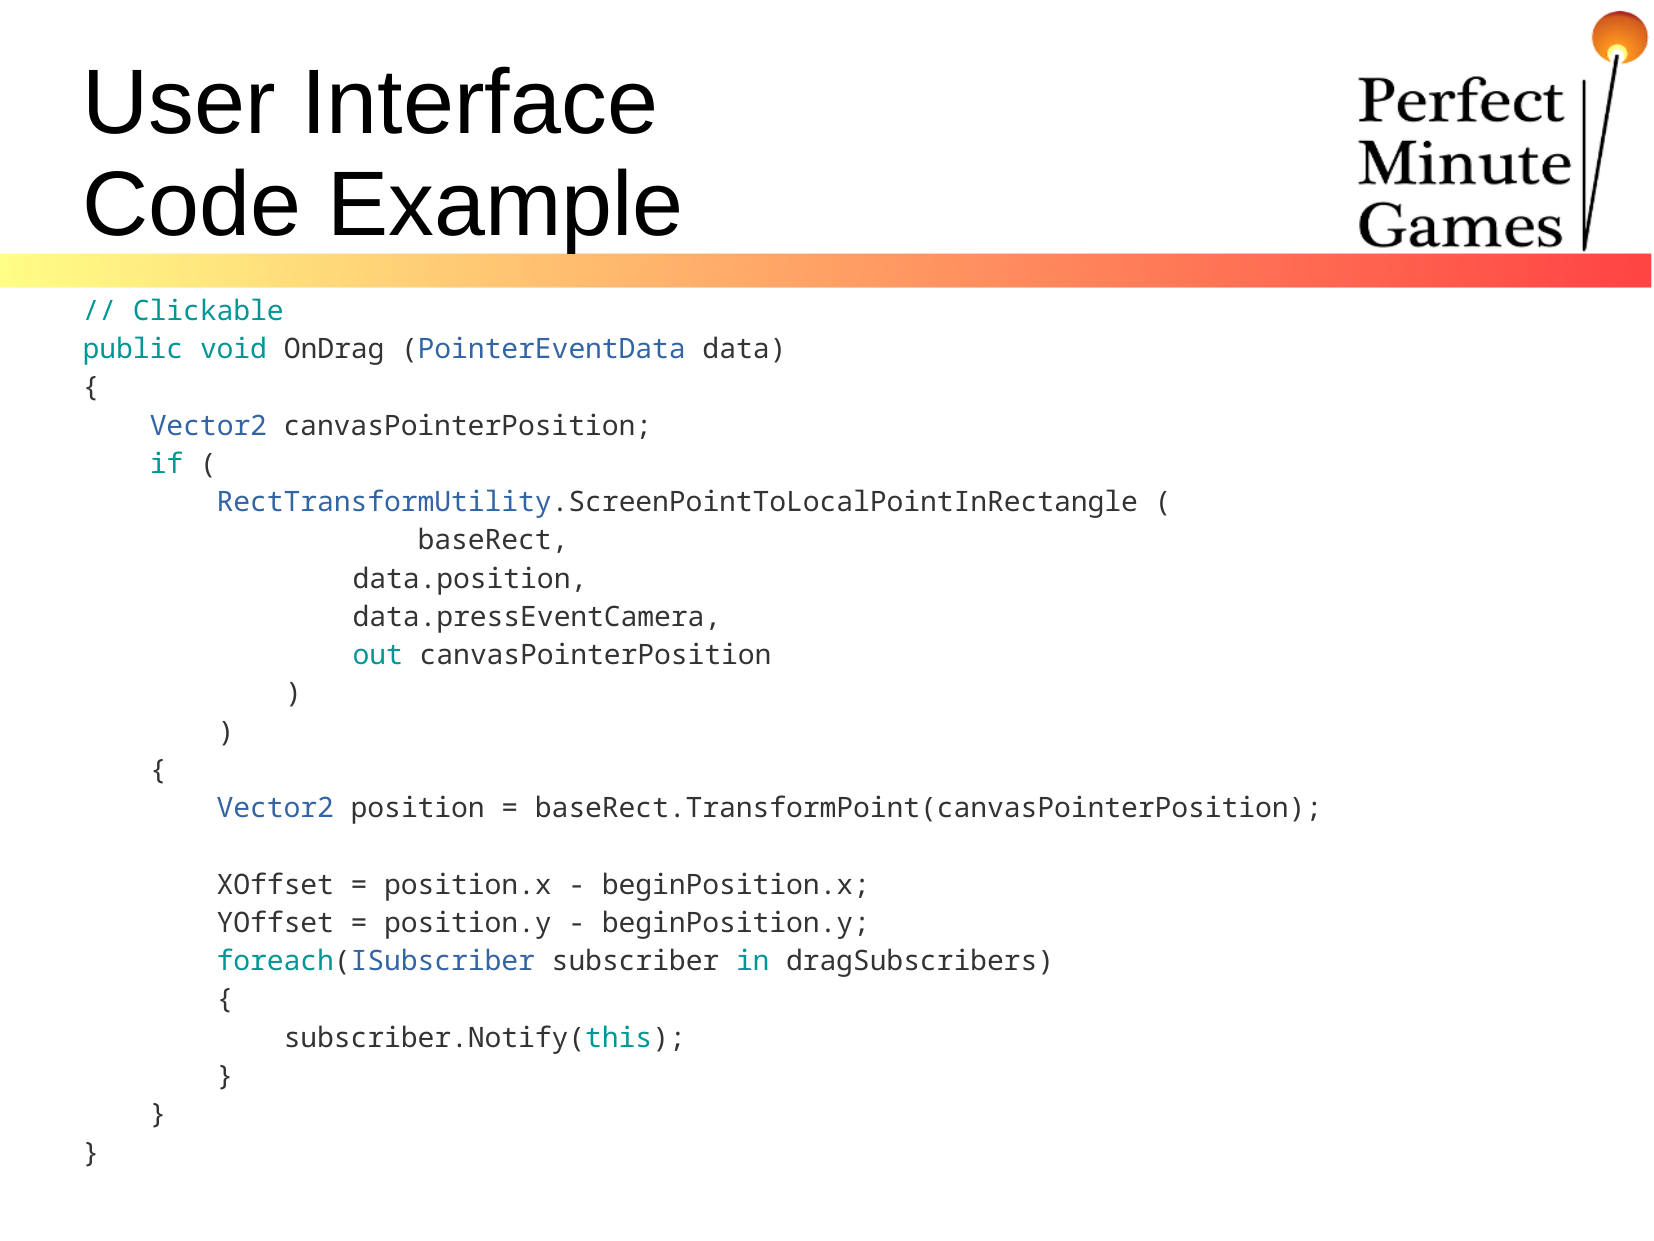

# User Interface Code Example
// Clickable
public void OnDrag (PointerEventData data)
{
 Vector2 canvasPointerPosition;
 if (
 RectTransformUtility.ScreenPointToLocalPointInRectangle (
 baseRect,
				data.position,
				data.pressEventCamera,
				out canvasPointerPosition
			)
		)
 {
 Vector2 position = baseRect.TransformPoint(canvasPointerPosition);
 XOffset = position.x - beginPosition.x;
 YOffset = position.y - beginPosition.y;
 foreach(ISubscriber subscriber in dragSubscribers)
 {
 subscriber.Notify(this);
 }
 }
}